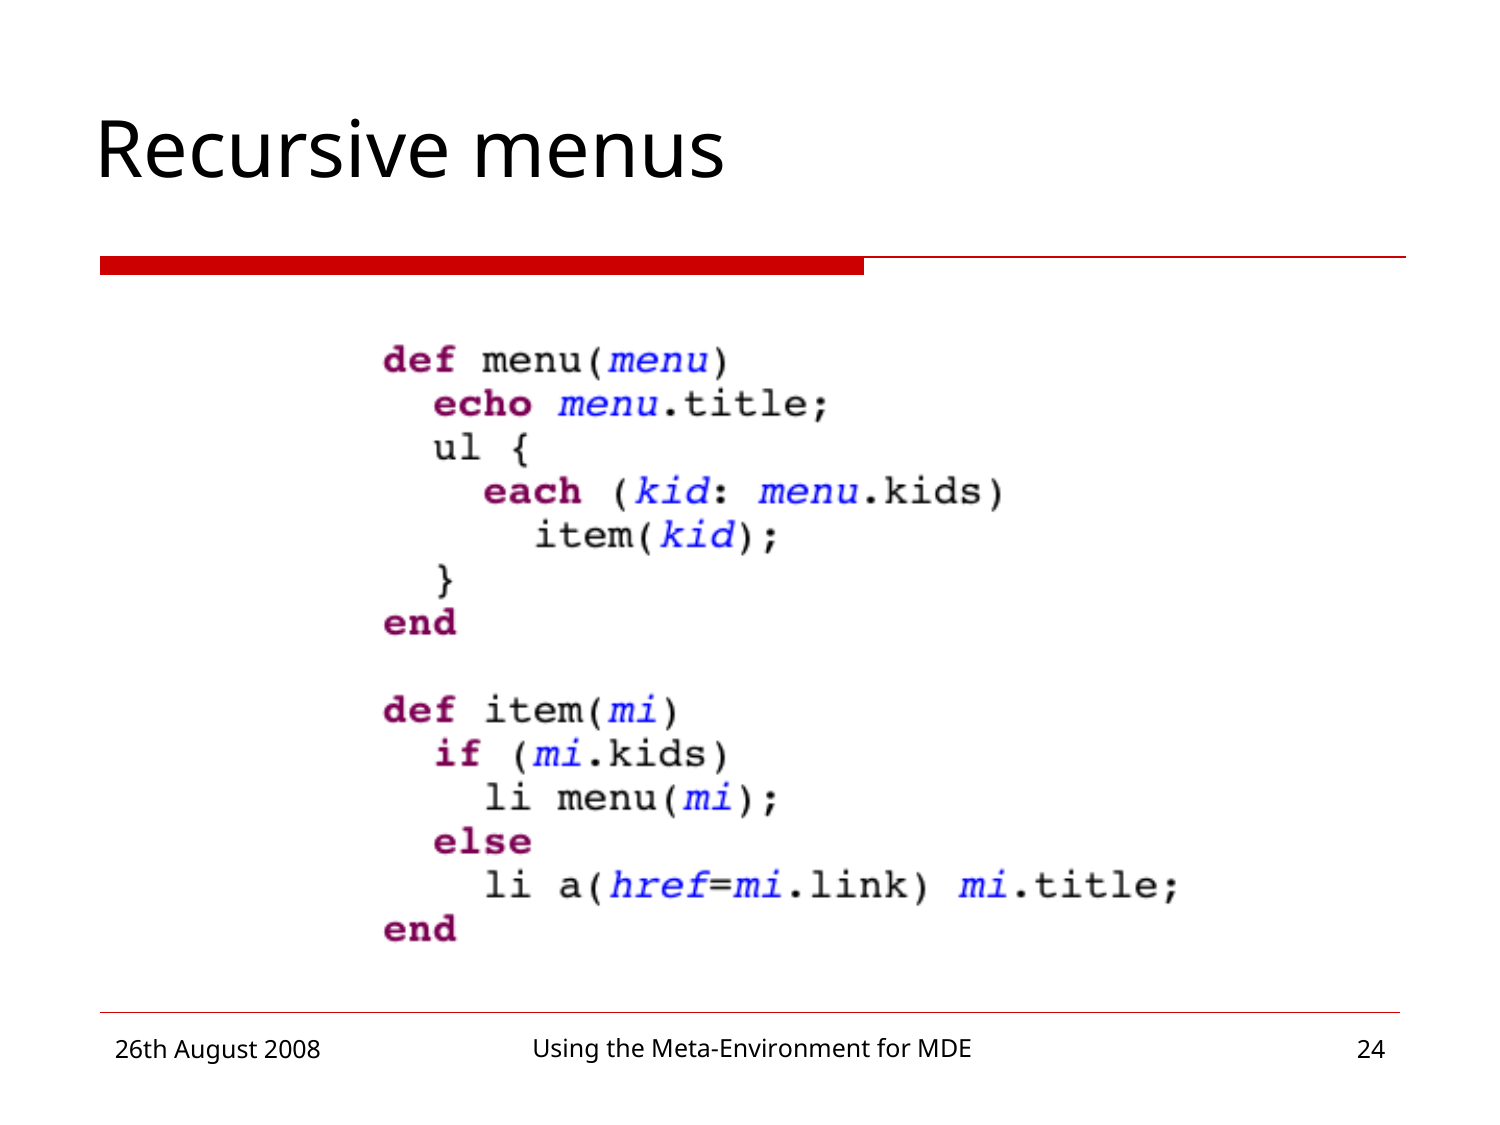

# Recursive menus
Using the Meta-Environment for MDE
26th August 2008
24